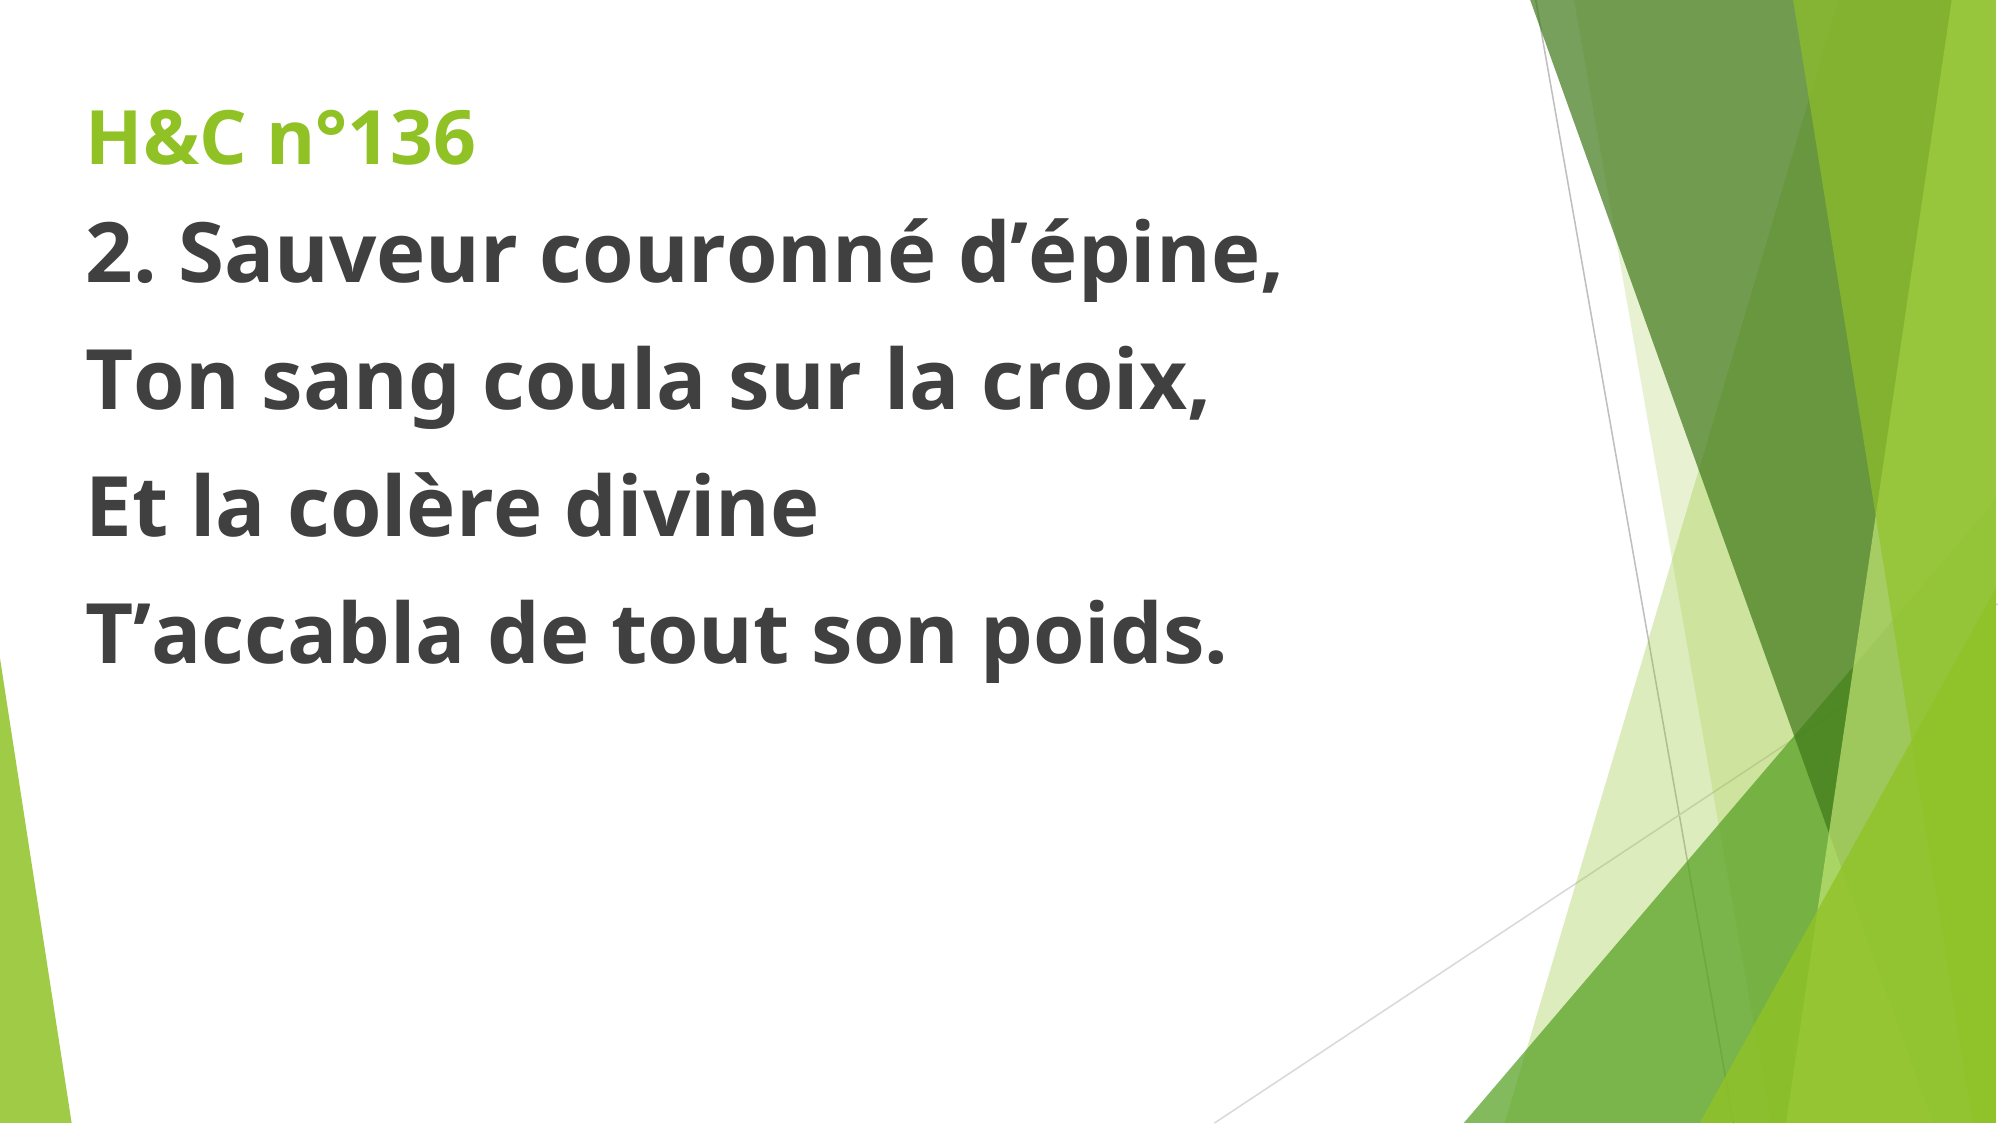

H&C n°136
2. Sauveur couronné d’épine,
Ton sang coula sur la croix,
Et la colère divine
T’accabla de tout son poids.